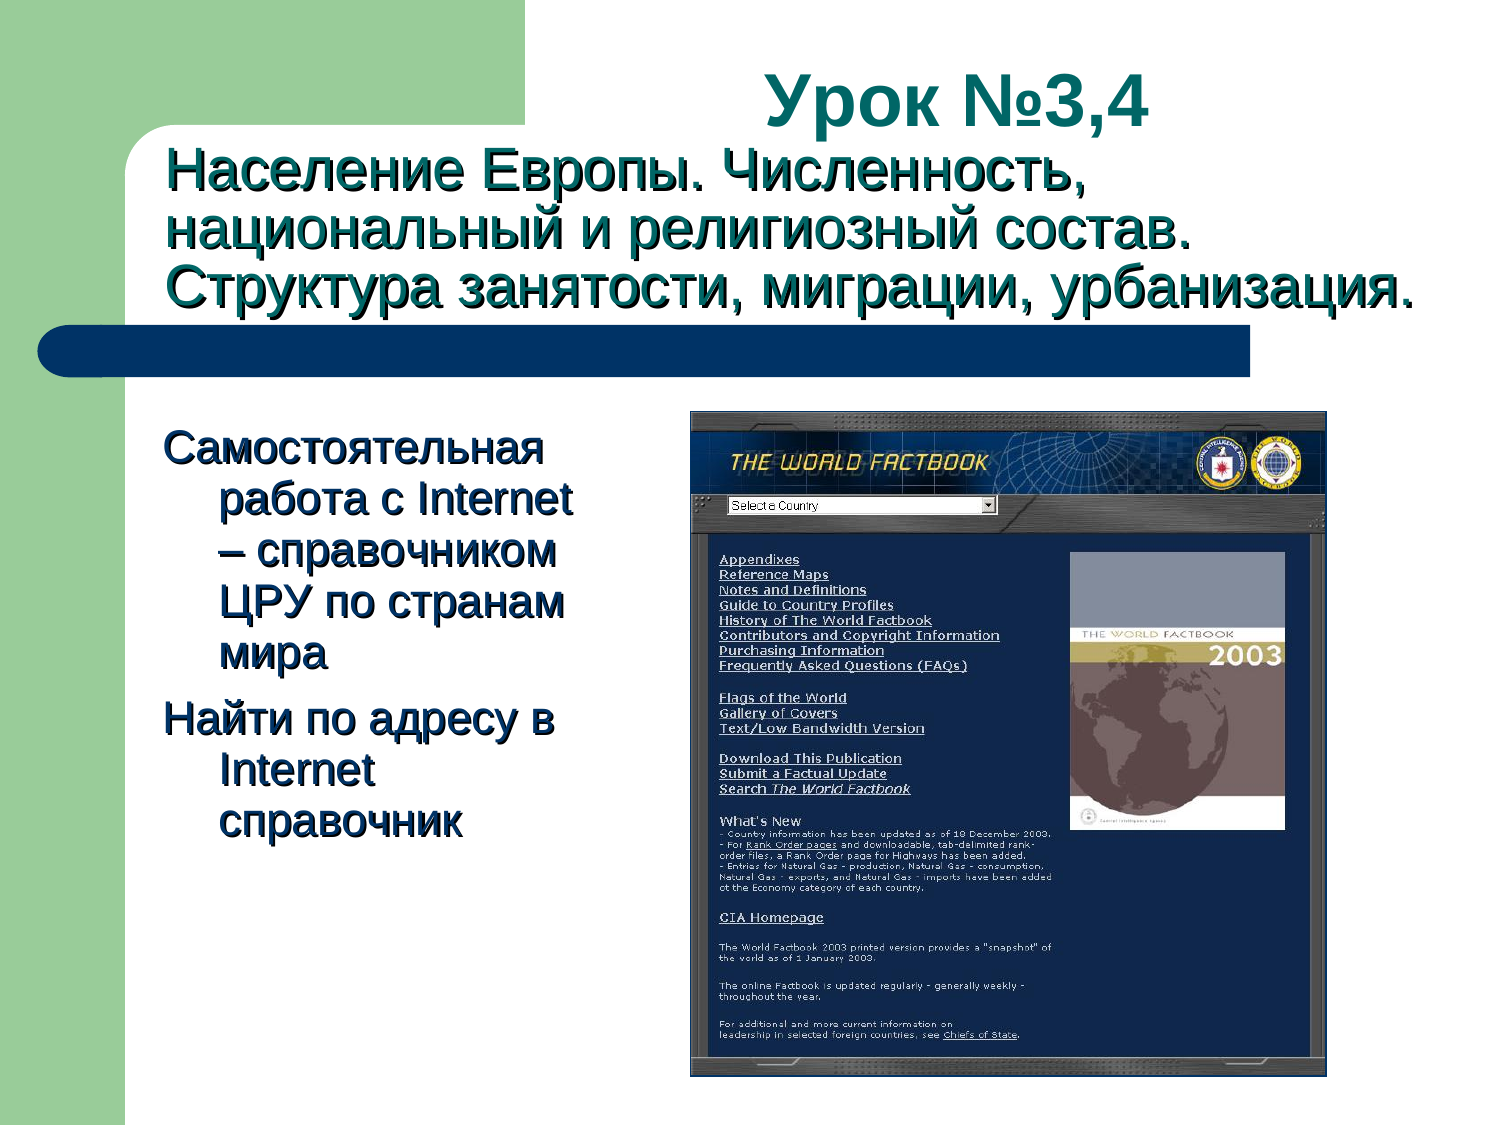

Урок №3,4
Население Европы. Численность, национальный и религиозный состав. Структура занятости, миграции, урбанизация.
# Самостоятельная работа с Internet – справочником ЦРУ по странам мира
Найти по адресу в Internet справочник